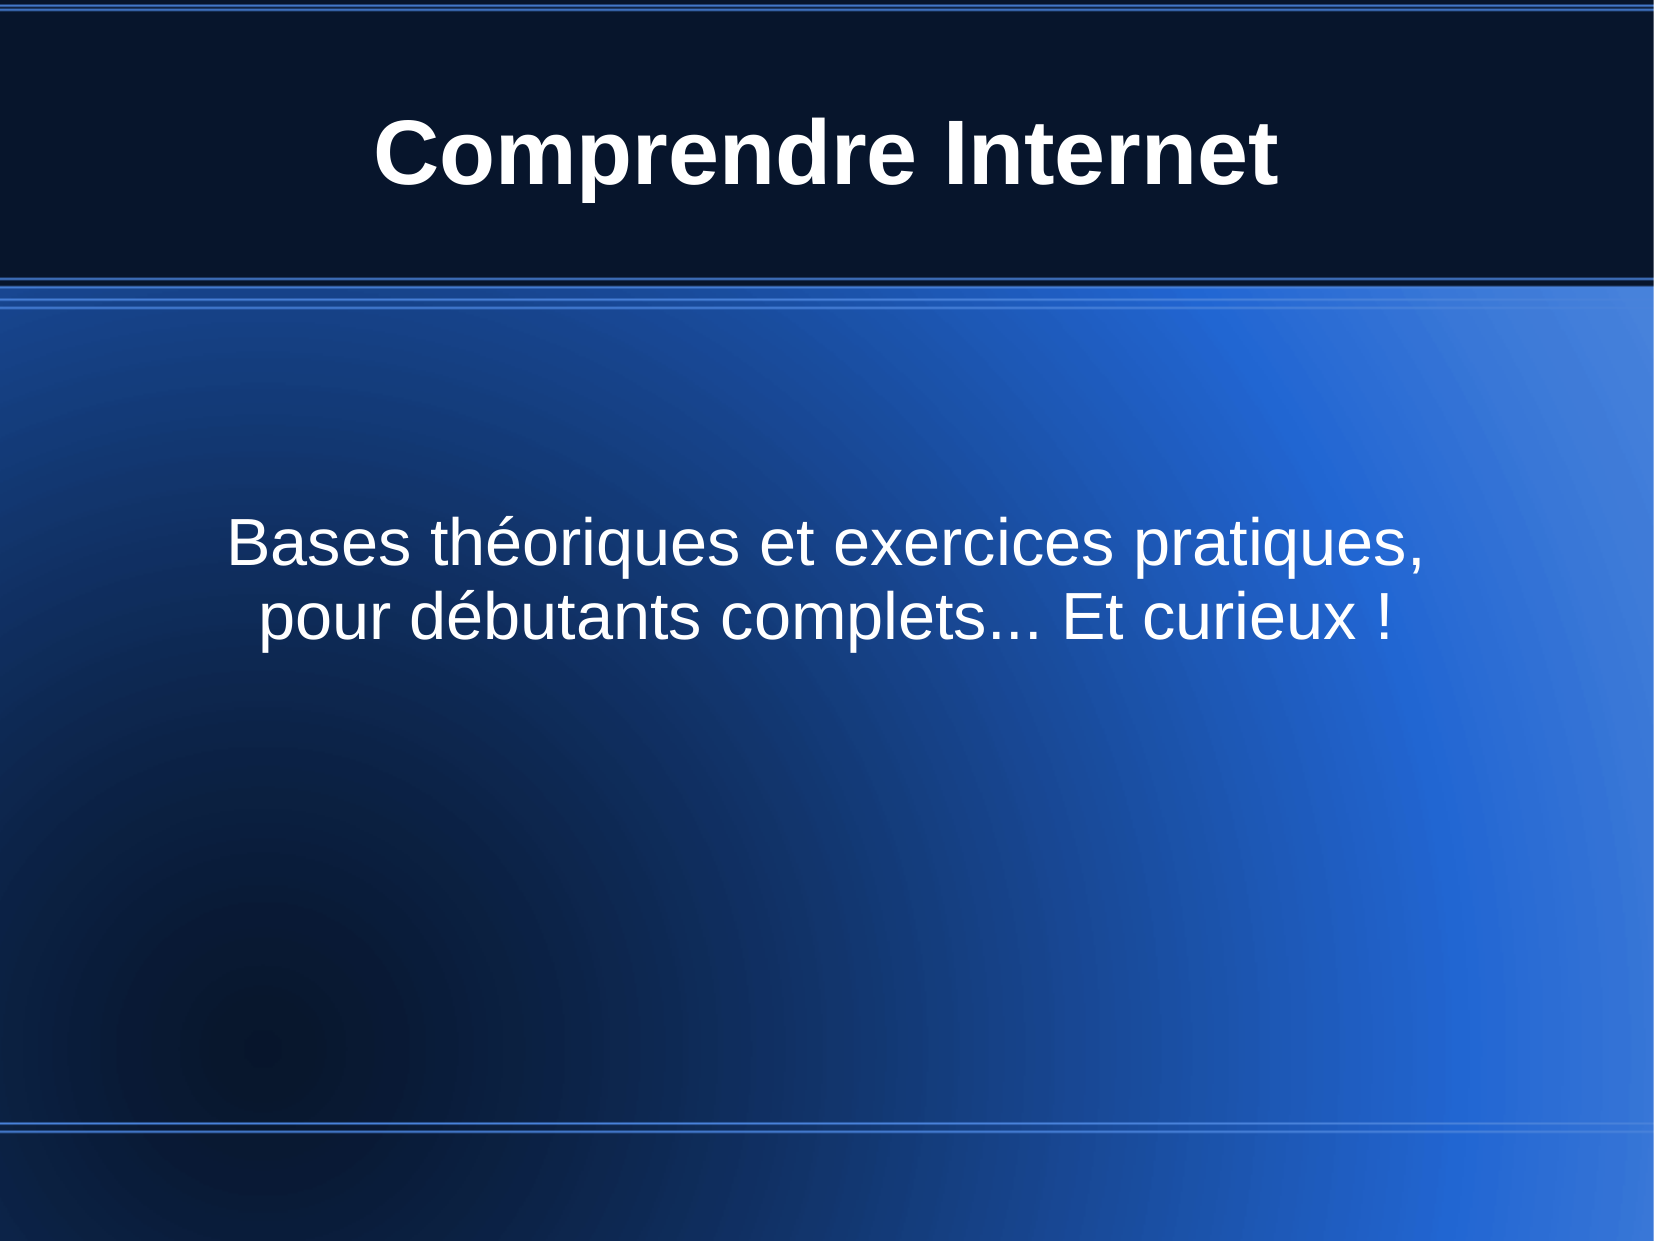

# Comprendre Internet
Bases théoriques et exercices pratiques,
pour débutants complets... Et curieux !